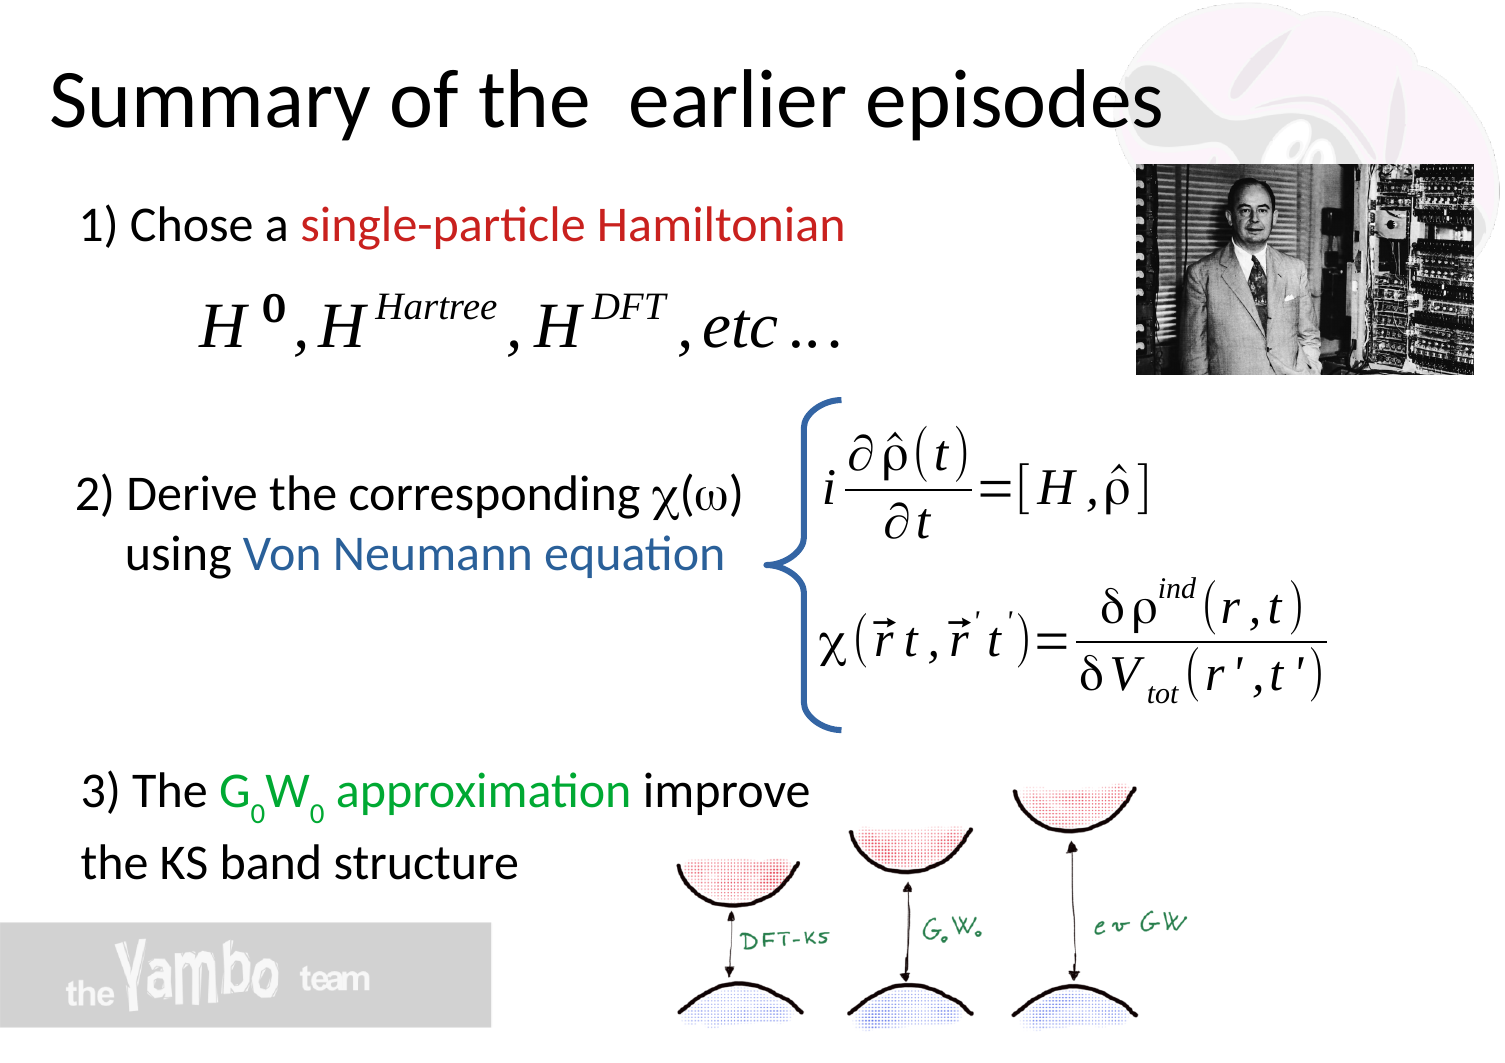

Summary of the earlier episodes
1) Chose a single-particle Hamiltonian
2) Derive the corresponding c(w)
 using Von Neumann equation
3) The G0W0 approximation improve
the KS band structure